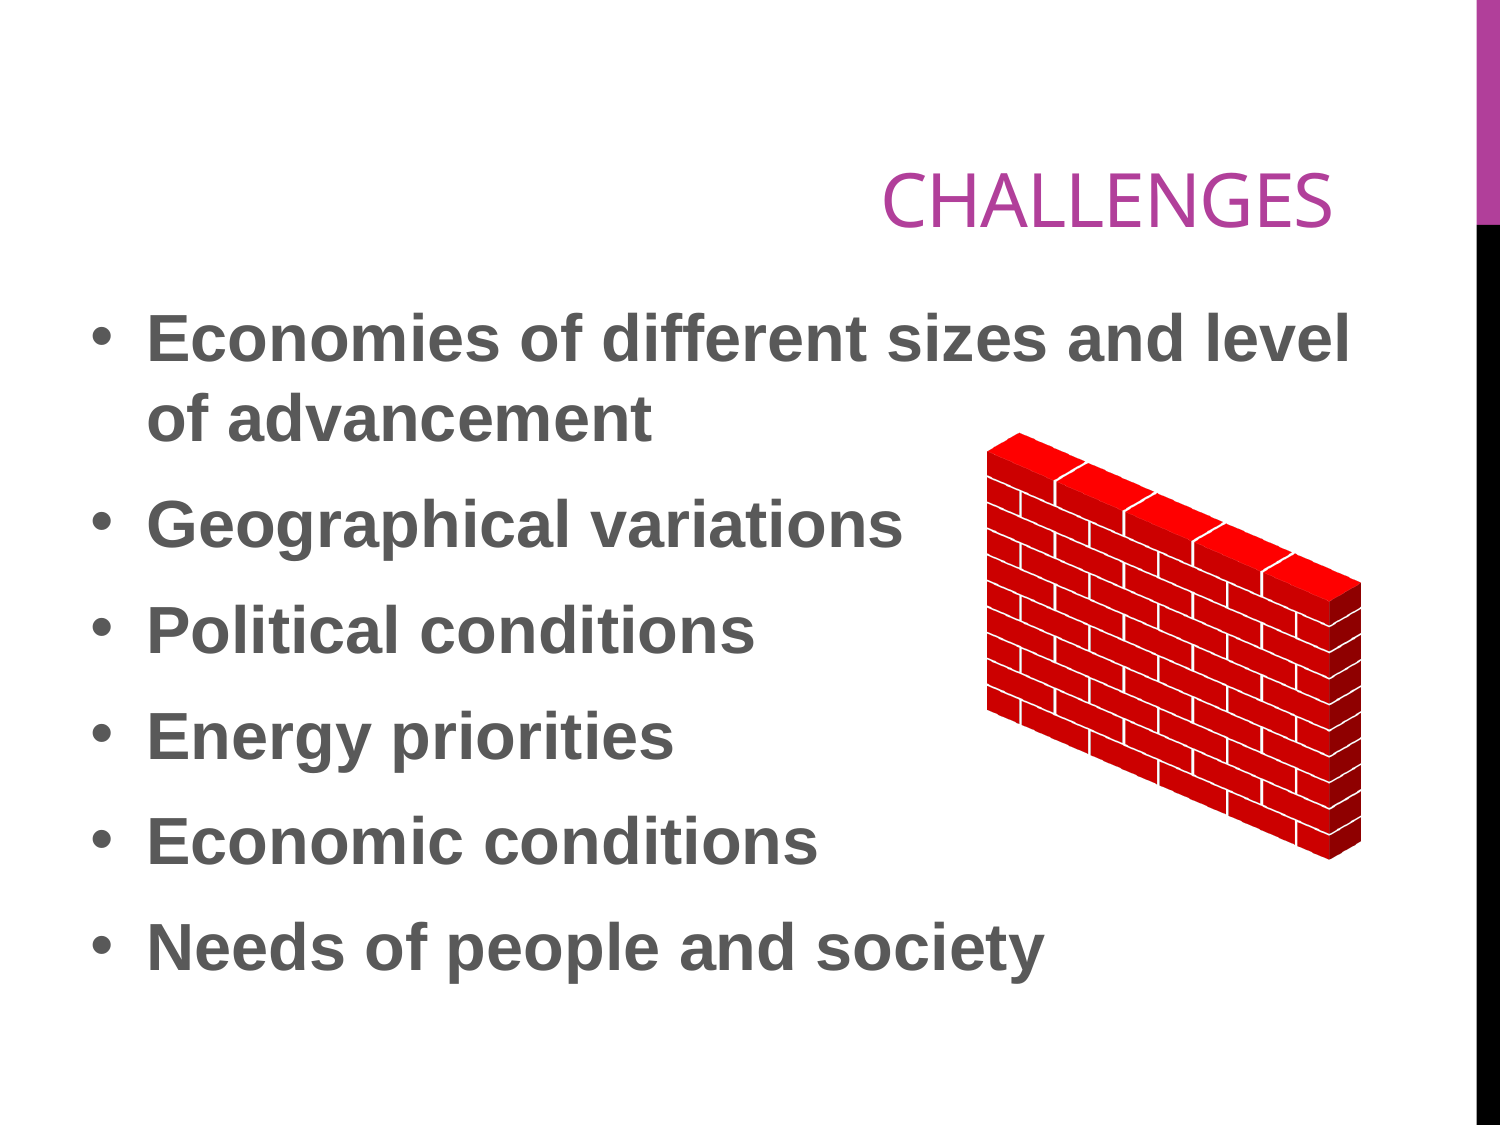

# Challenges
Economies of different sizes and level of advancement
Geographical variations
Political conditions
Energy priorities
Economic conditions
Needs of people and society